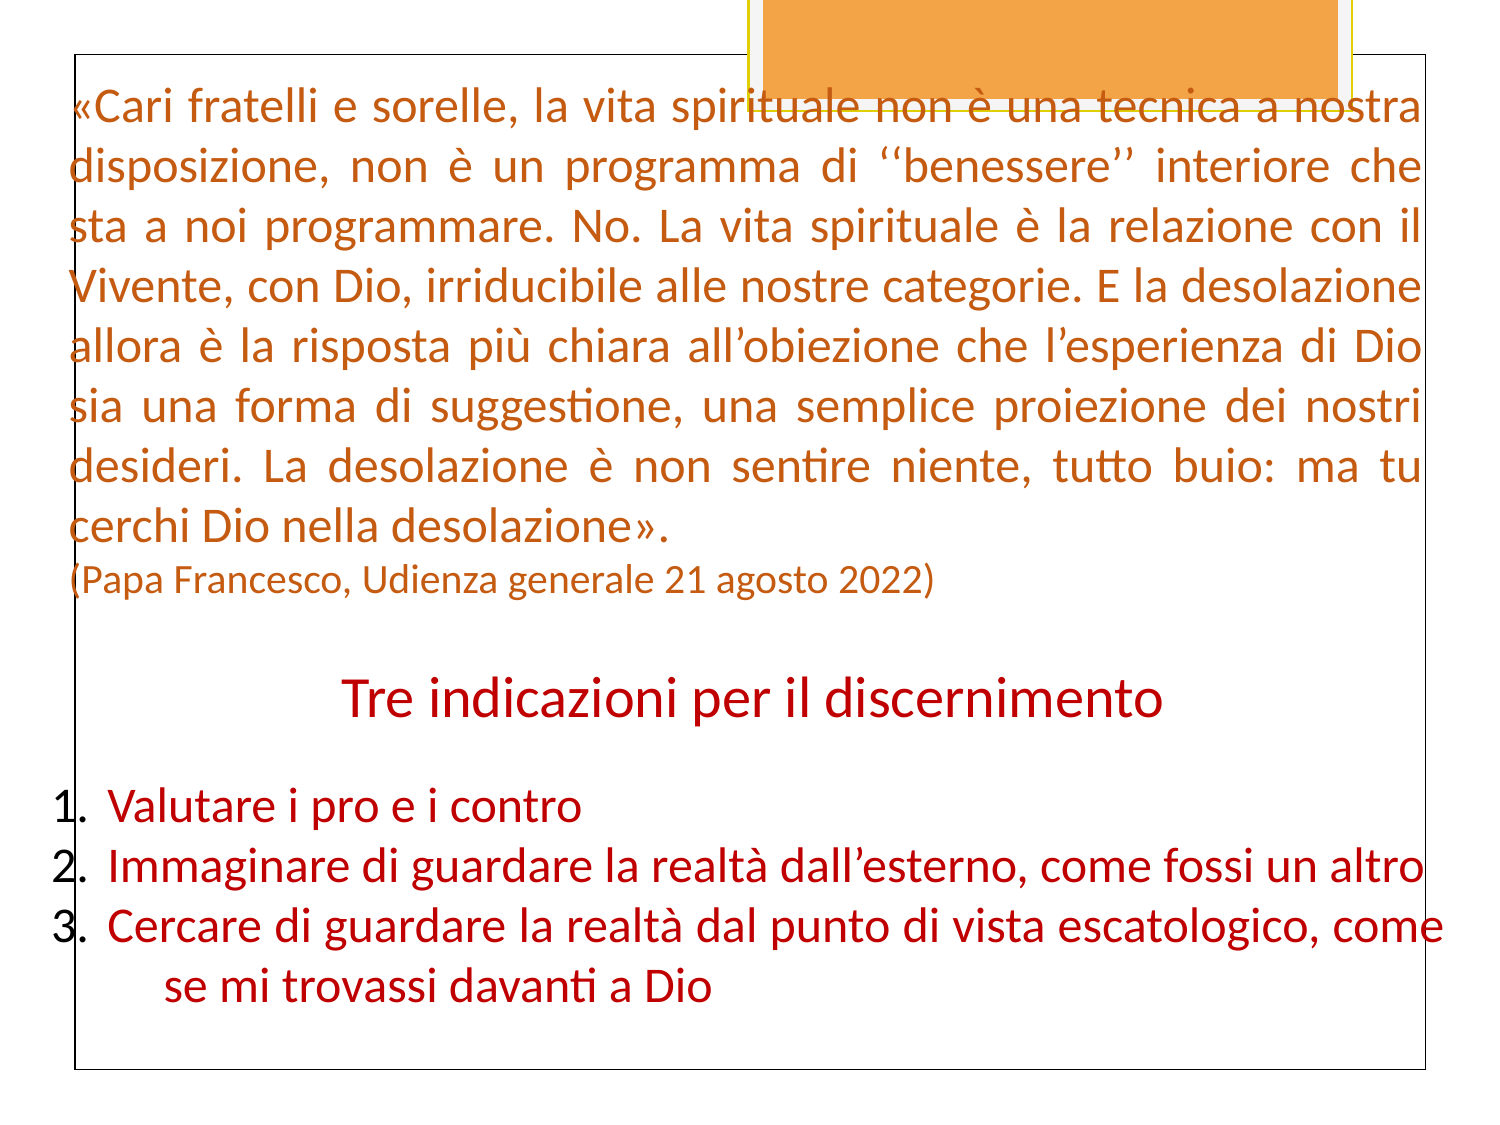

«Cari fratelli e sorelle, la vita spirituale non è una tecnica a nostra disposizione, non è un programma di ‘‘benessere’’ interiore che sta a noi programmare. No. La vita spirituale è la relazione con il Vivente, con Dio, irriducibile alle nostre categorie. E la desolazione allora è la risposta più chiara all’obiezione che l’esperienza di Dio sia una forma di suggestione, una semplice proiezione dei nostri desideri. La desolazione è non sentire niente, tutto buio: ma tu cerchi Dio nella desolazione».
(Papa Francesco, Udienza generale 21 agosto 2022)
 Tre indicazioni per il discernimento
Valutare i pro e i contro
Immaginare di guardare la realtà dall’esterno, come fossi un altro
Cercare di guardare la realtà dal punto di vista escatologico, come se mi trovassi davanti a Dio